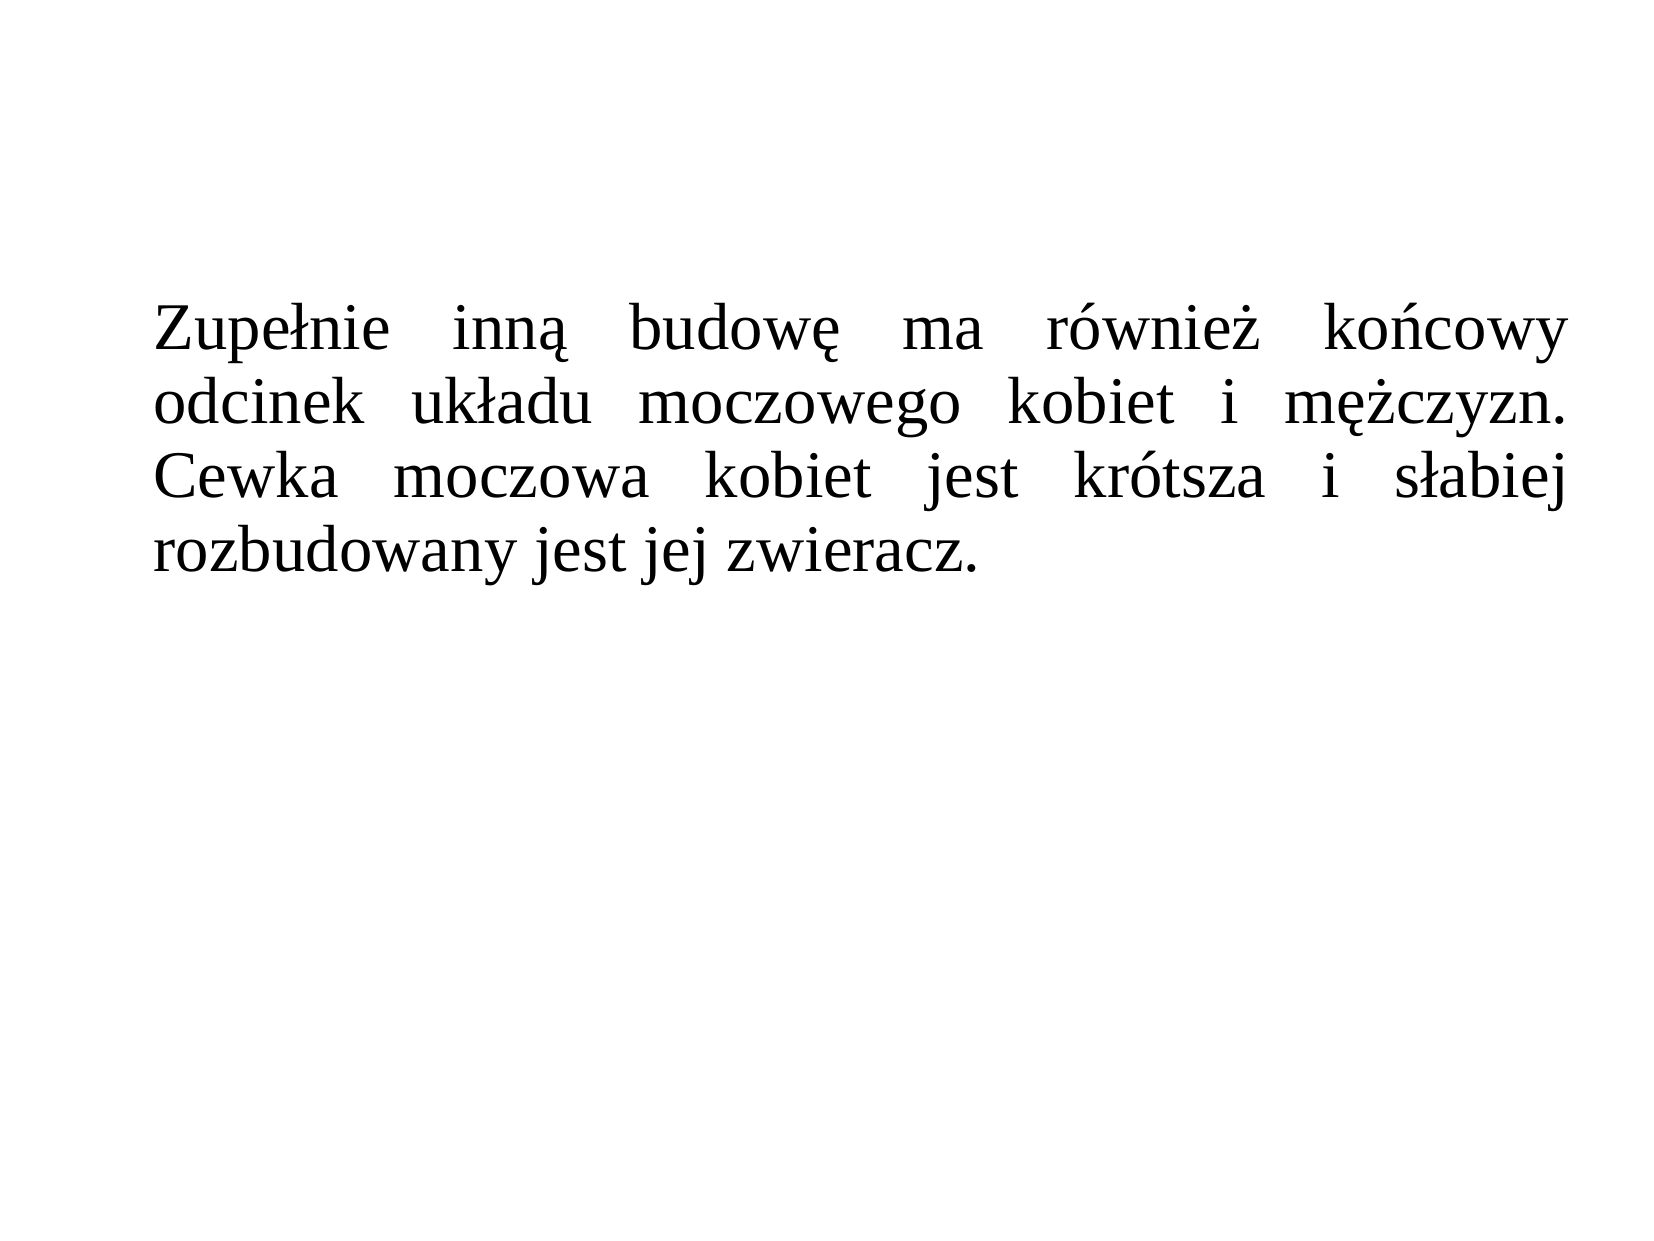

#
Zupełnie inną budowę ma również końcowy odcinek układu moczowego kobiet i mężczyzn. Cewka moczowa kobiet jest krótsza i słabiej rozbudowany jest jej zwieracz.